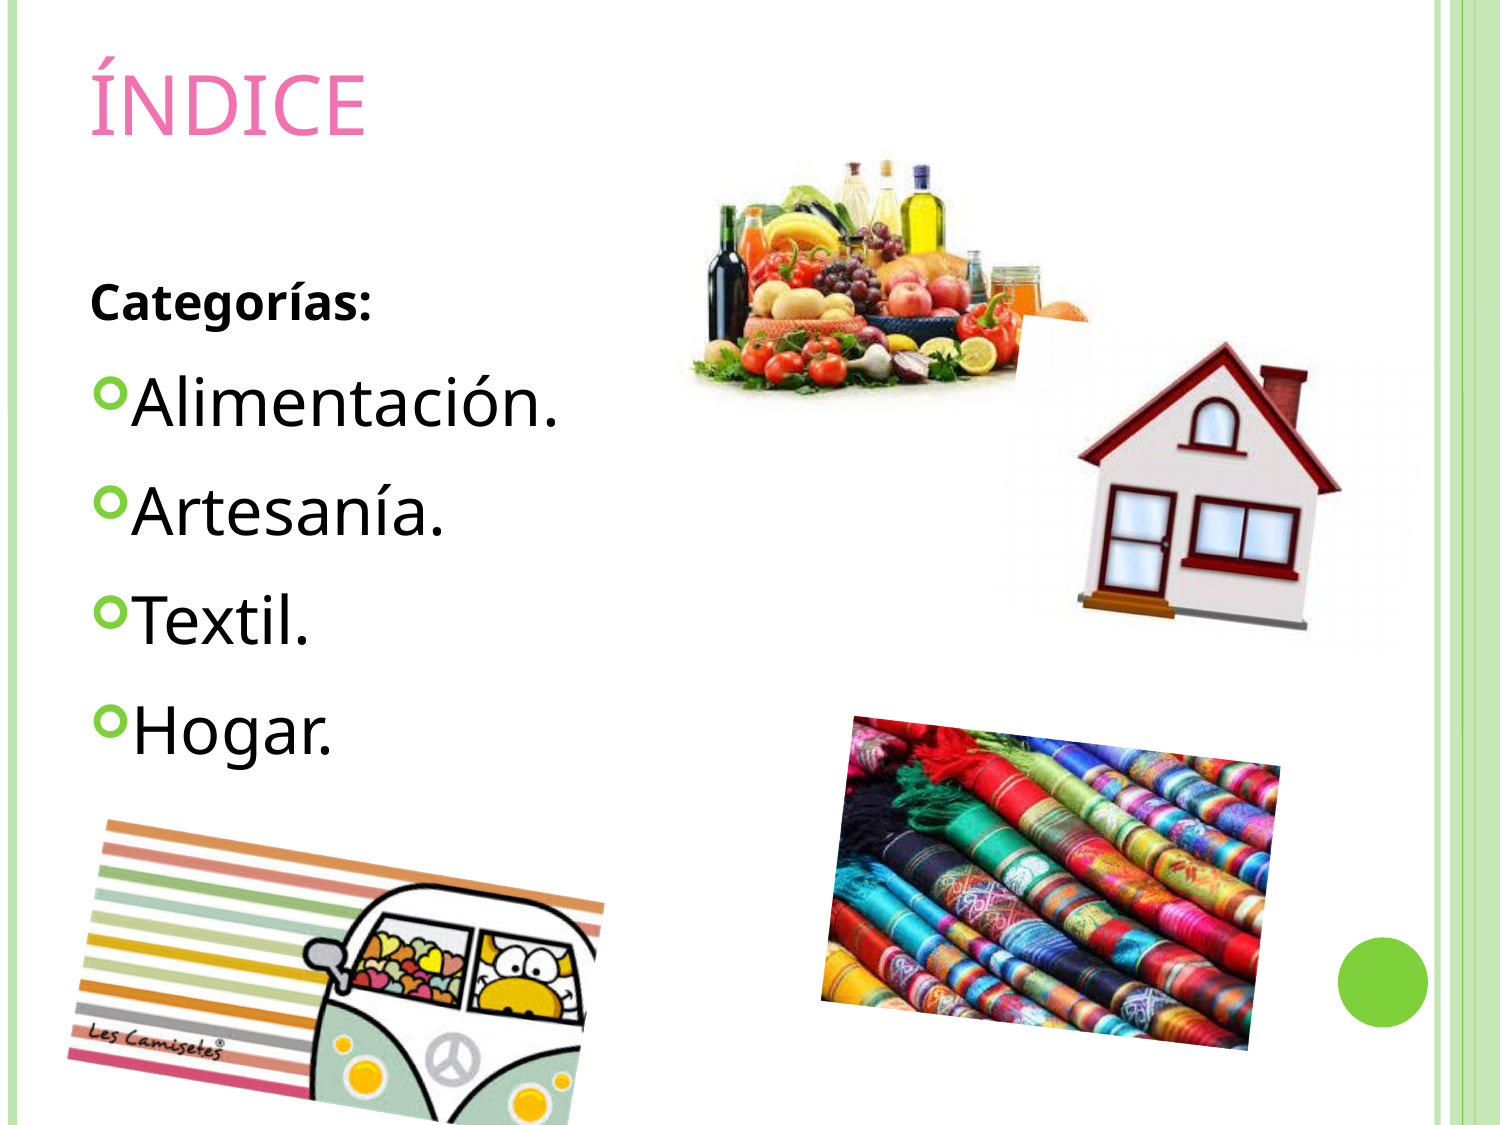

# ÍNDICE
Categorías:
Alimentación.
Artesanía.
Textil.
Hogar.